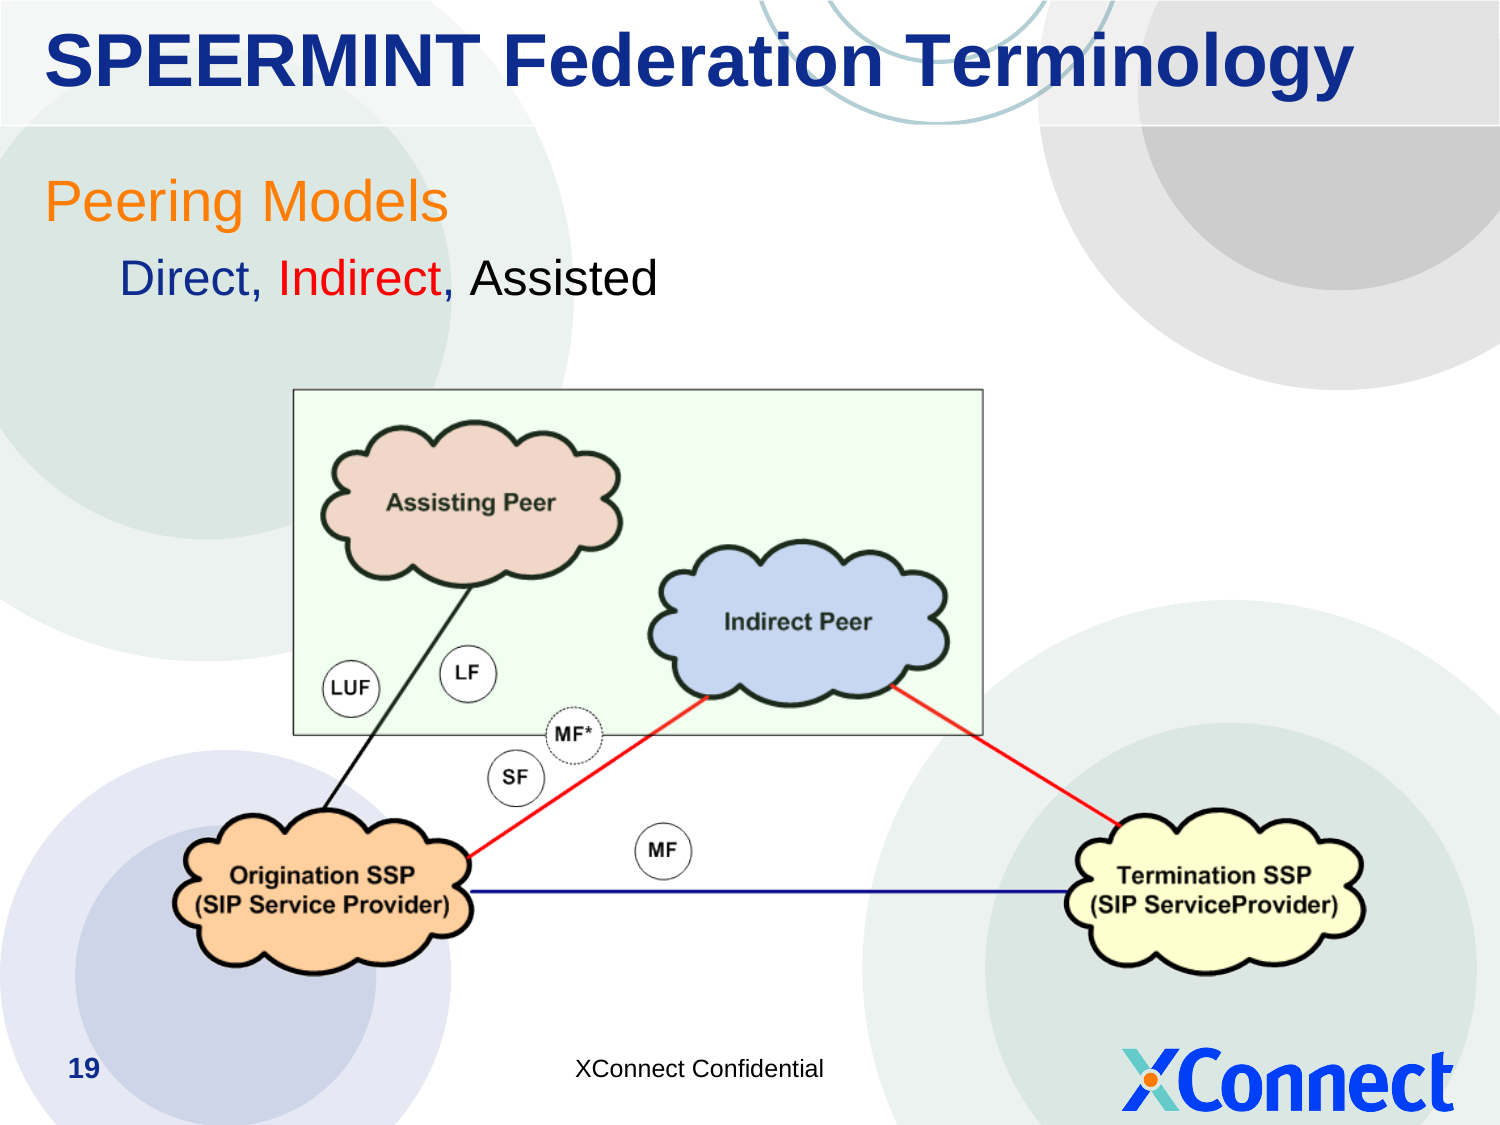

# SPEERMINT Federation Terminology
Peering Models
Direct, Indirect, Assisted